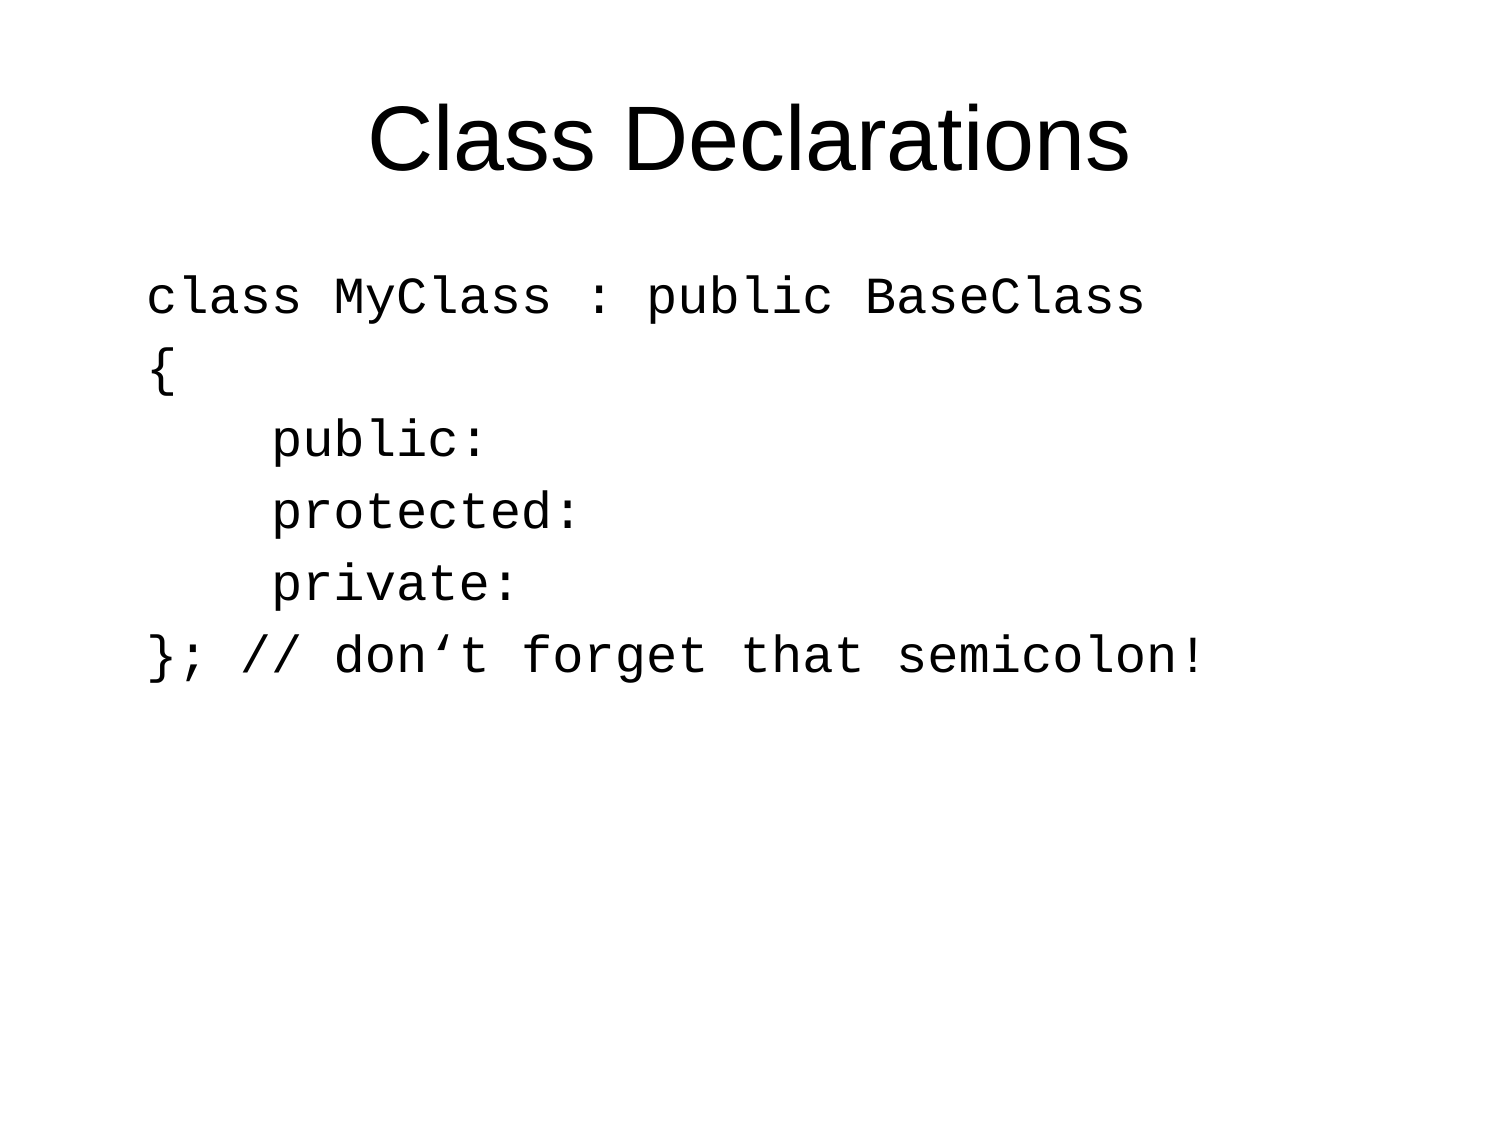

# Class Declarations
	class MyClass : public BaseClass
	{
	 public:
	 protected:
	 private:
	}; // don‘t forget that semicolon!